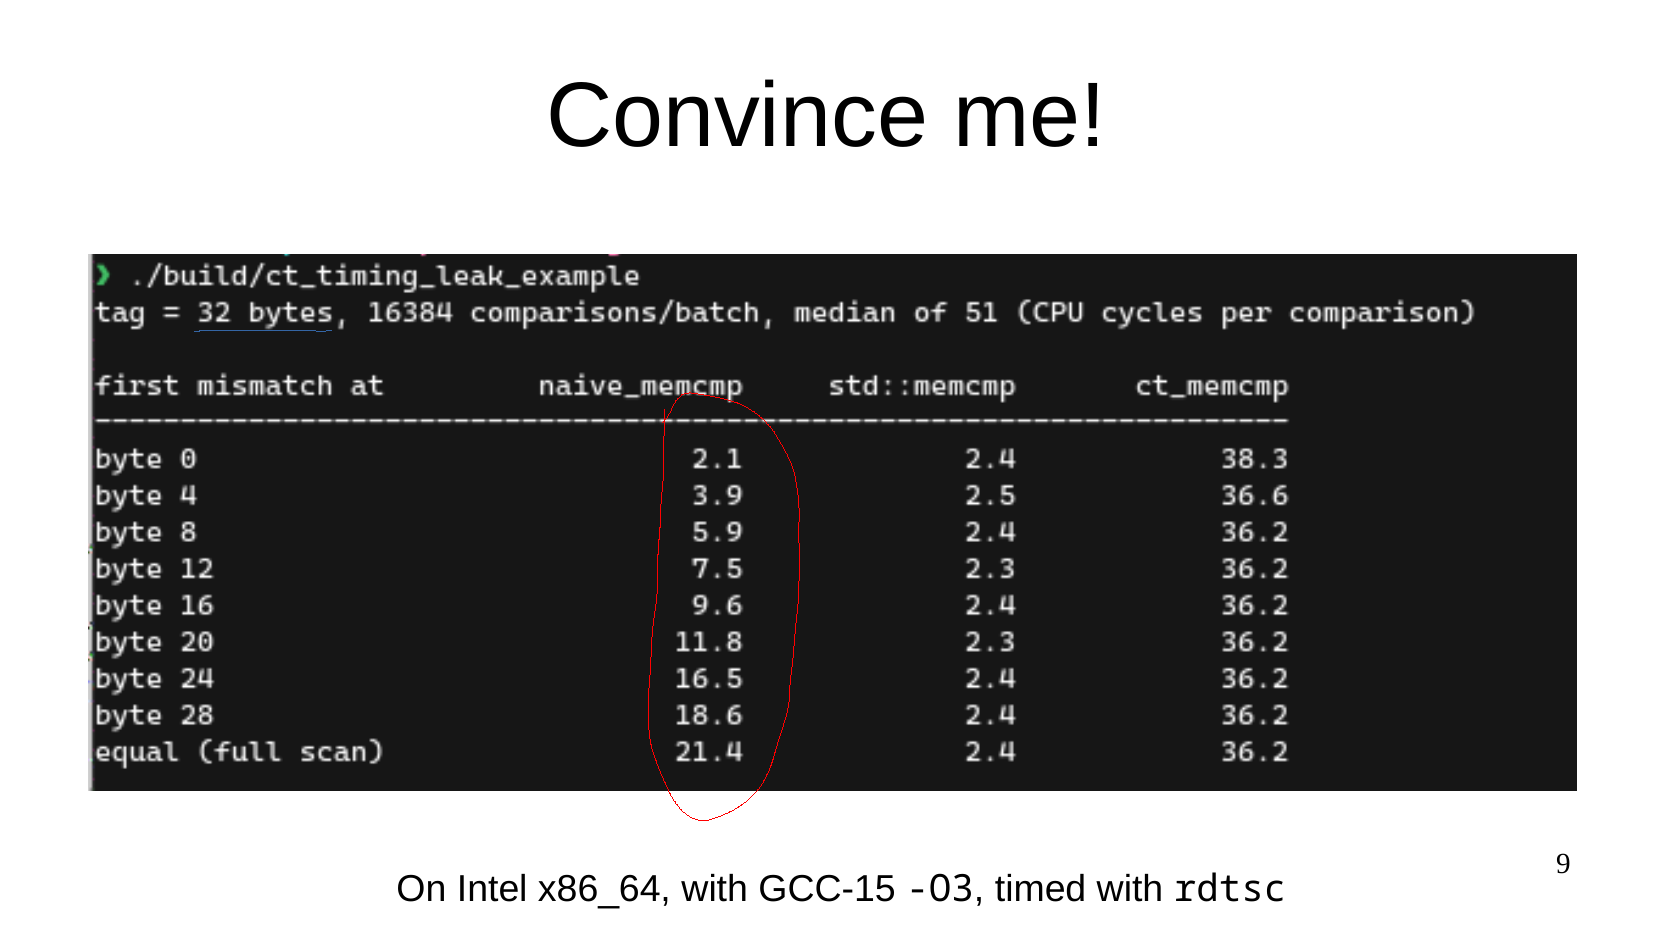

# Convince me!
9
On Intel x86_64, with GCC-15 -O3, timed with rdtsc